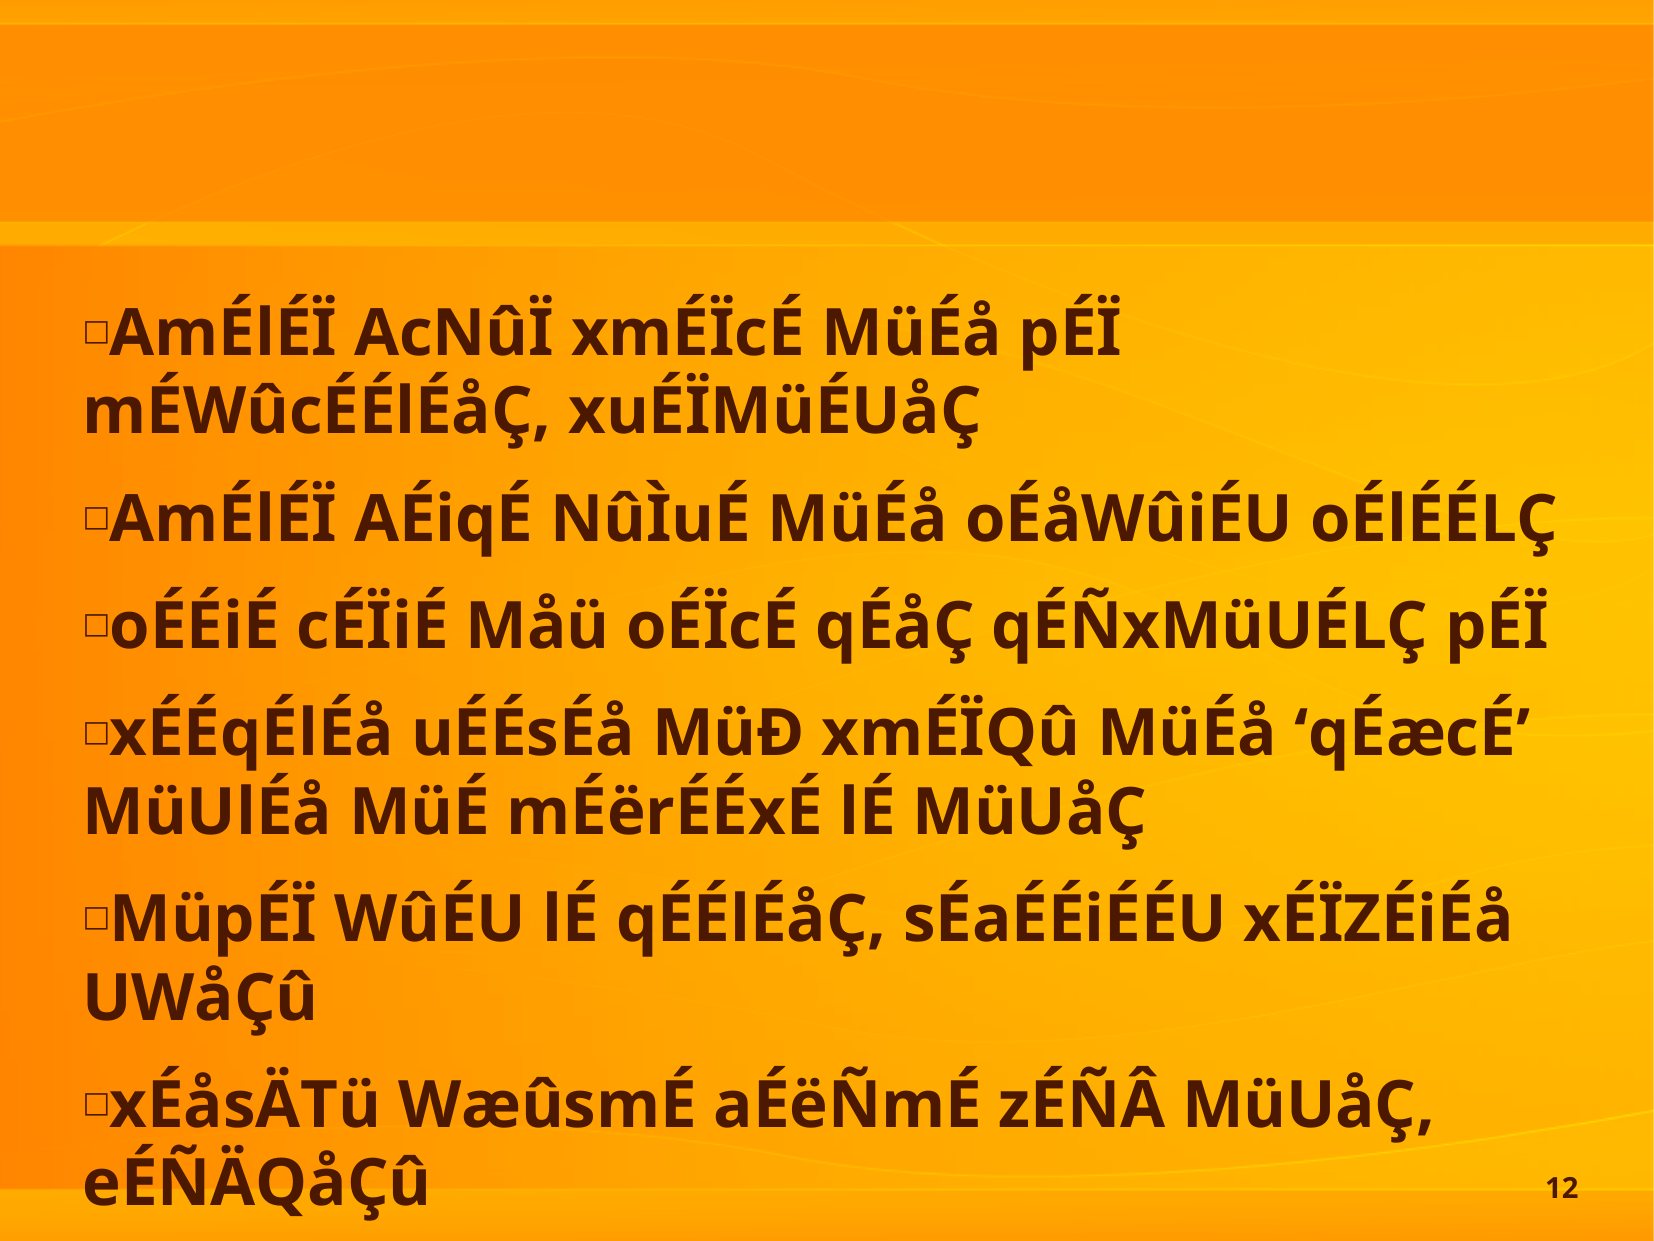

#
AmÉlÉÏ AcNûÏ xmÉÏcÉ MüÉå pÉÏ mÉWûcÉÉlÉåÇ, xuÉÏMüÉUåÇ
AmÉlÉÏ AÉiqÉ NûÌuÉ MüÉå oÉåWûiÉU oÉlÉÉLÇ
oÉÉiÉ cÉÏiÉ Måü oÉÏcÉ qÉåÇ qÉÑxMüUÉLÇ pÉÏ
xÉÉqÉlÉå uÉÉsÉå MüÐ xmÉÏQû MüÉå ‘qÉæcÉ’ MüUlÉå MüÉ mÉërÉÉxÉ lÉ MüUåÇ
MüpÉÏ WûÉU lÉ qÉÉlÉåÇ, sÉaÉÉiÉÉU xÉÏZÉiÉå UWåÇû
xÉåsÄTü WæûsmÉ aÉëÑmÉ zÉÑÂ MüUåÇ, eÉÑÄQåÇû